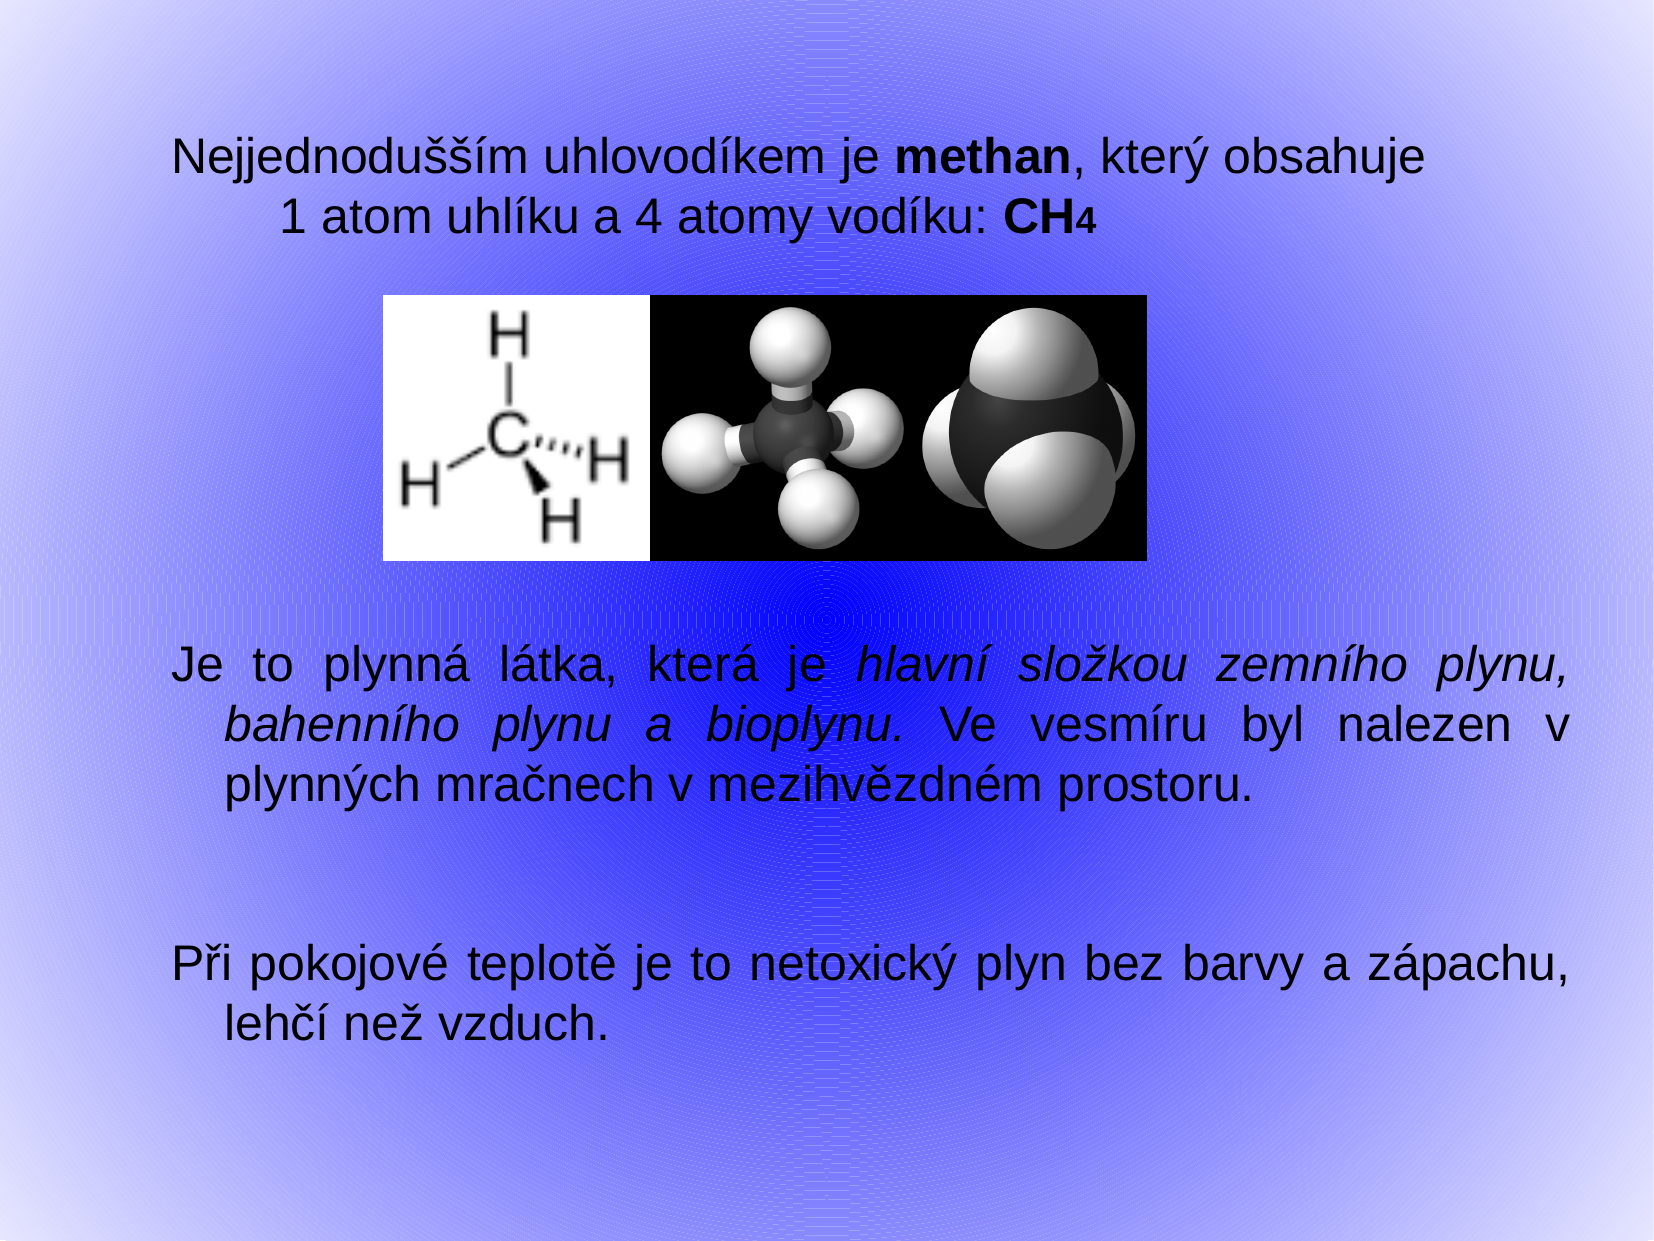

# Nejjednodušším uhlovodíkem je methan, který obsahuje 1 atom uhlíku a 4 atomy vodíku: CH4
Je to plynná látka, která je hlavní složkou zemního plynu, bahenního plynu a bioplynu. Ve vesmíru byl nalezen v plynných mračnech v mezihvězdném prostoru.
Při pokojové teplotě je to netoxický plyn bez barvy a zápachu, lehčí než vzduch.